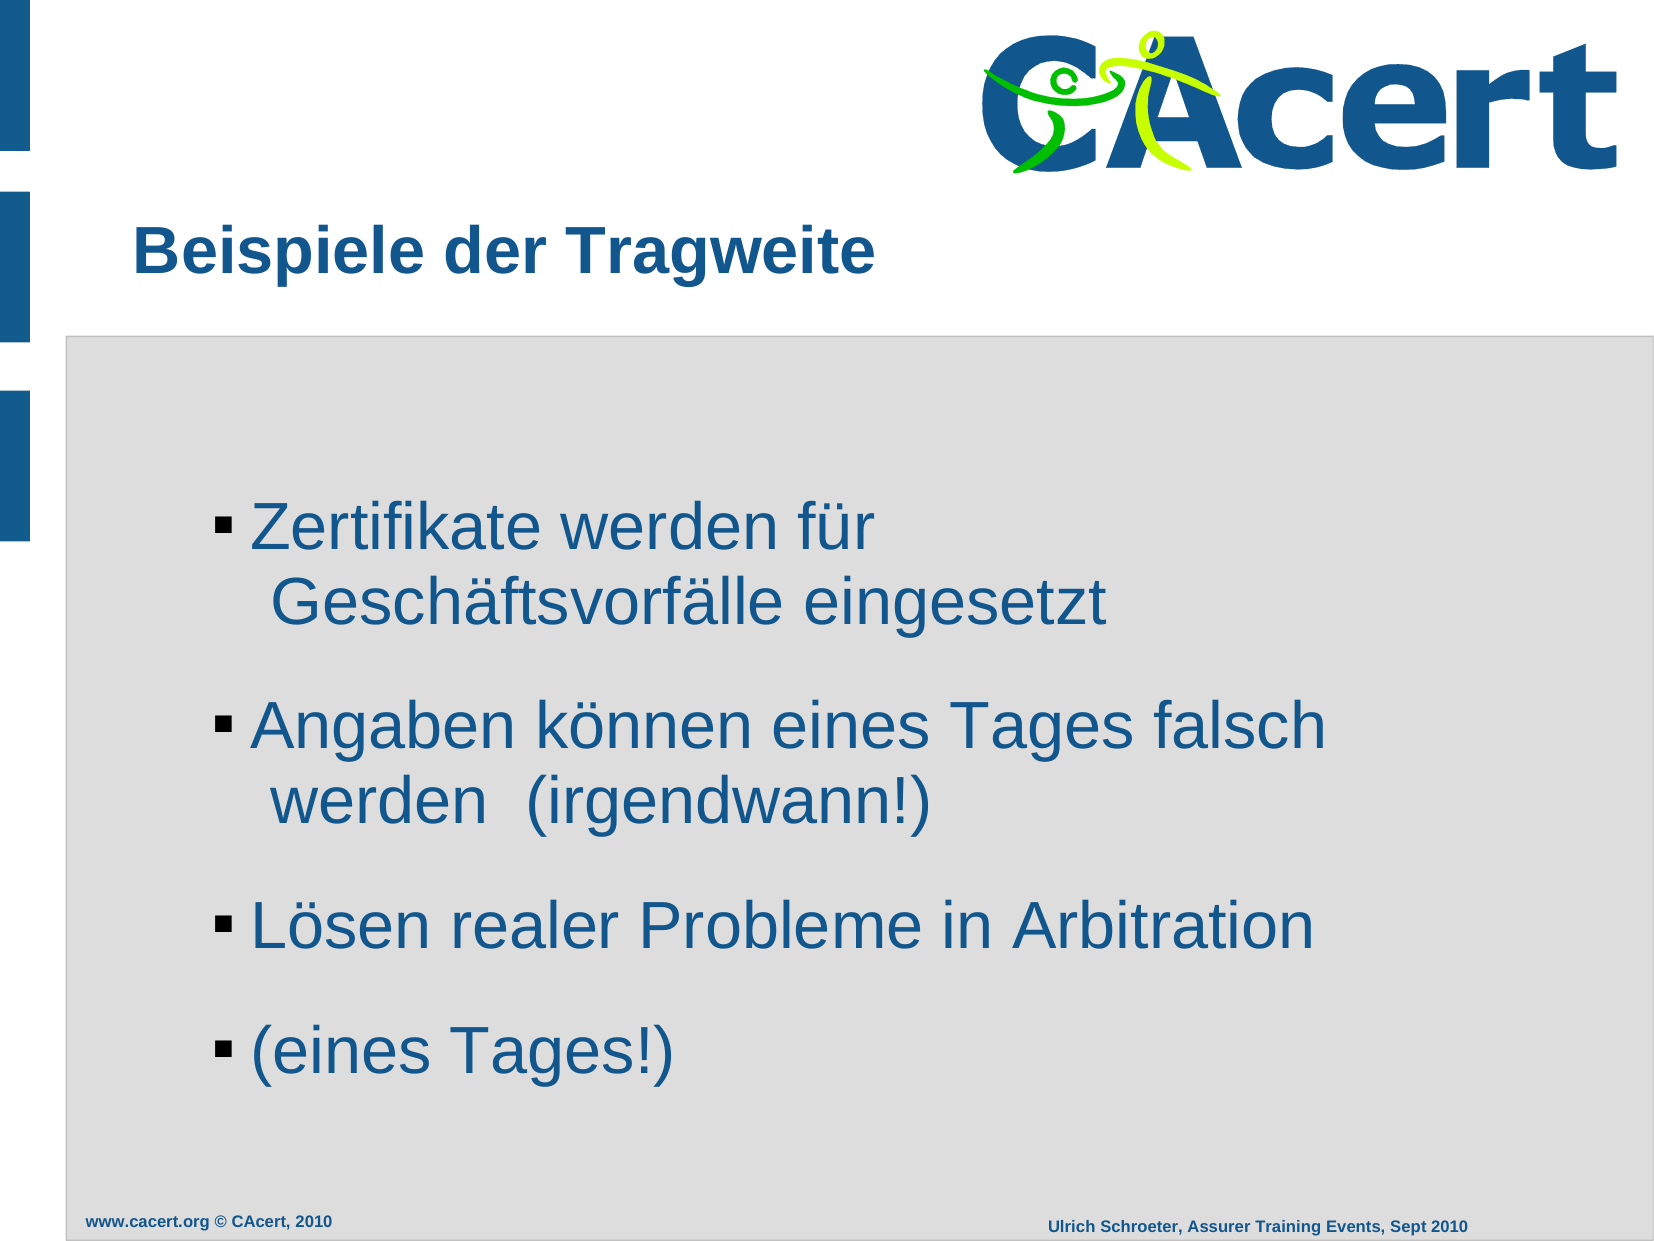

Beispiele der Tragweite
# Zertifikate werden für Geschäftsvorfälle eingesetzt
 Angaben können eines Tages falsch
 werden (irgendwann!)
 Lösen realer Probleme in Arbitration
 (eines Tages!)